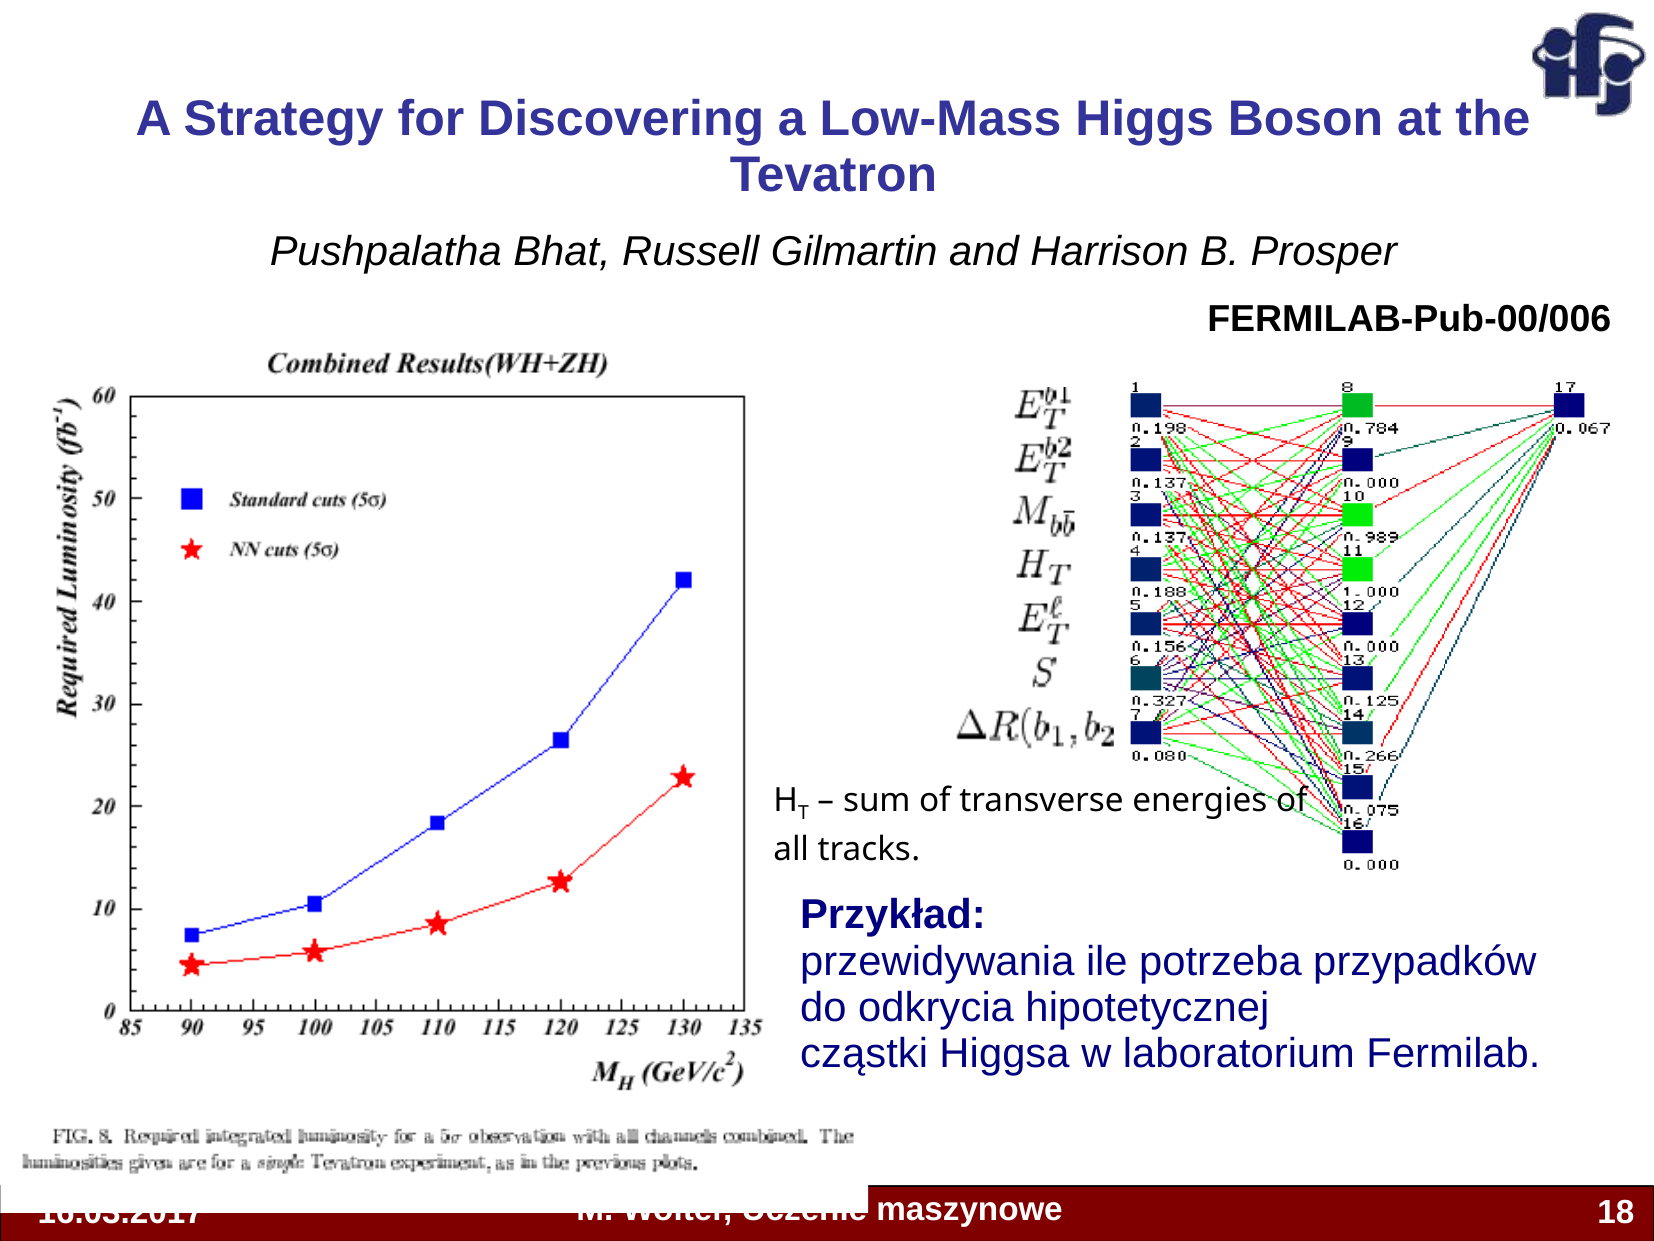

A Strategy for Discovering a Low-Mass Higgs Boson at the Tevatron
Pushpalatha Bhat, Russell Gilmartin and Harrison B. Prosper
FERMILAB-Pub-00/006
HT – sum of transverse energies of all tracks.
Przykład:
przewidywania ile potrzeba przypadków
do odkrycia hipotetycznej
cząstki Higgsa w laboratorium Fermilab.
22 kwietnia 2009
Marcin Wolter, Sieci Neuronowe